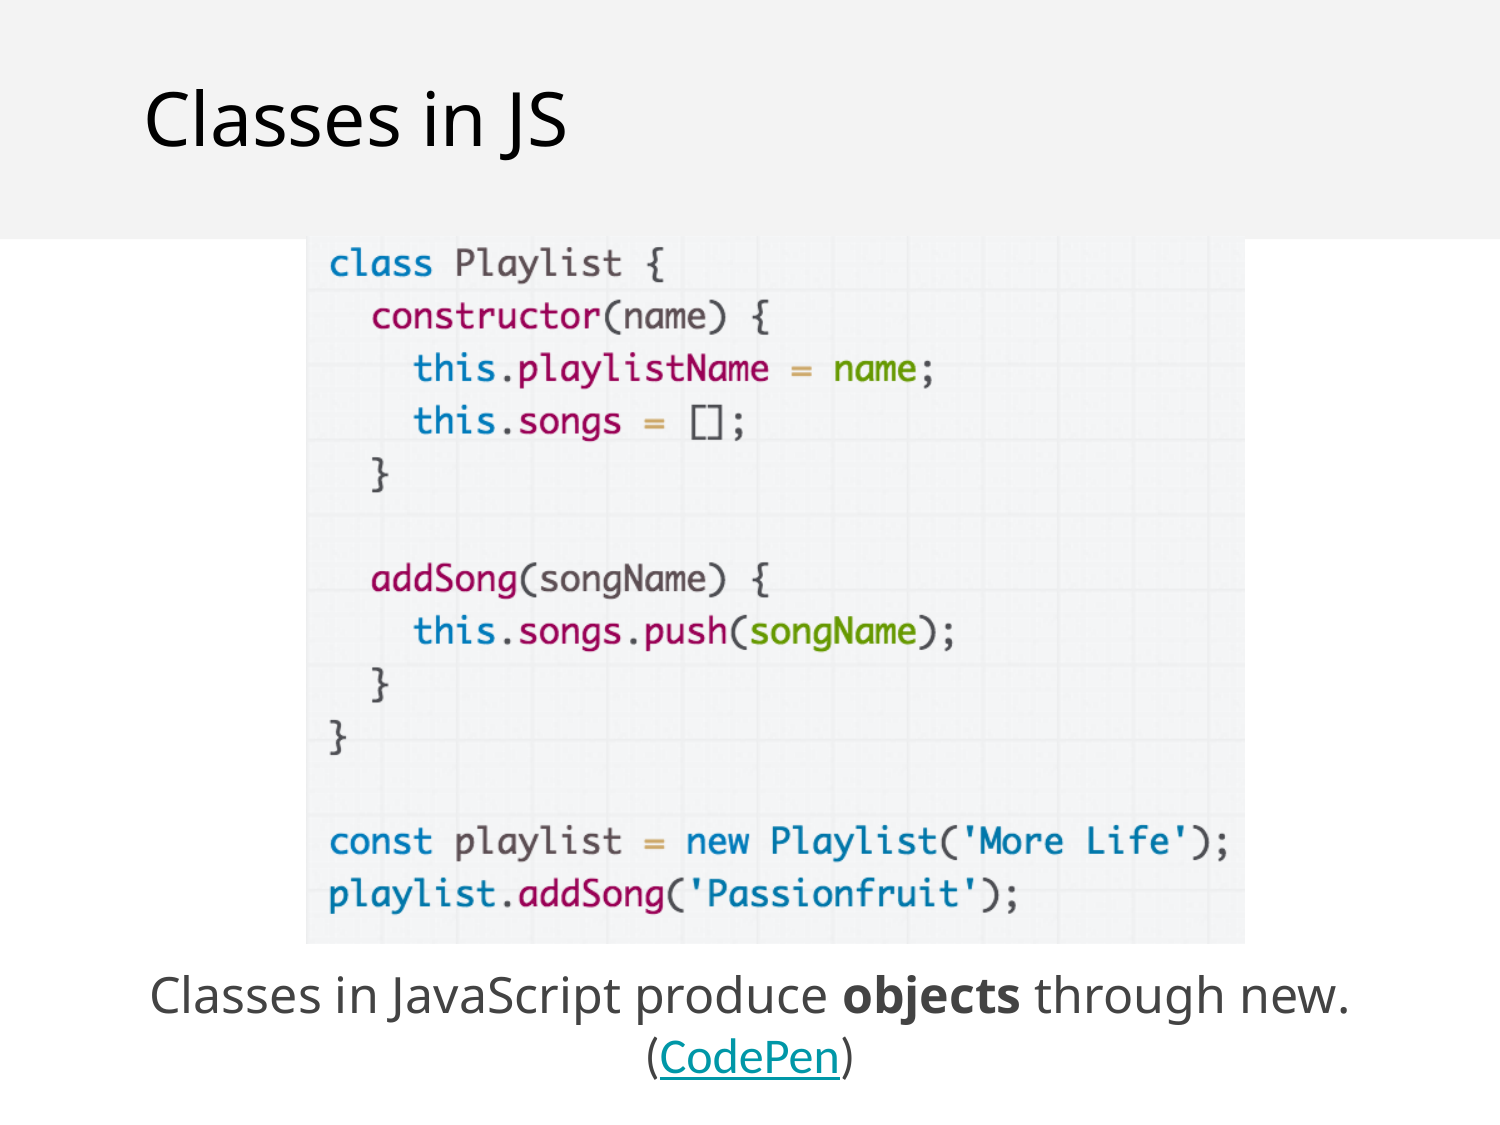

# Classes in JS
Classes in JavaScript produce objects through new.
(CodePen)